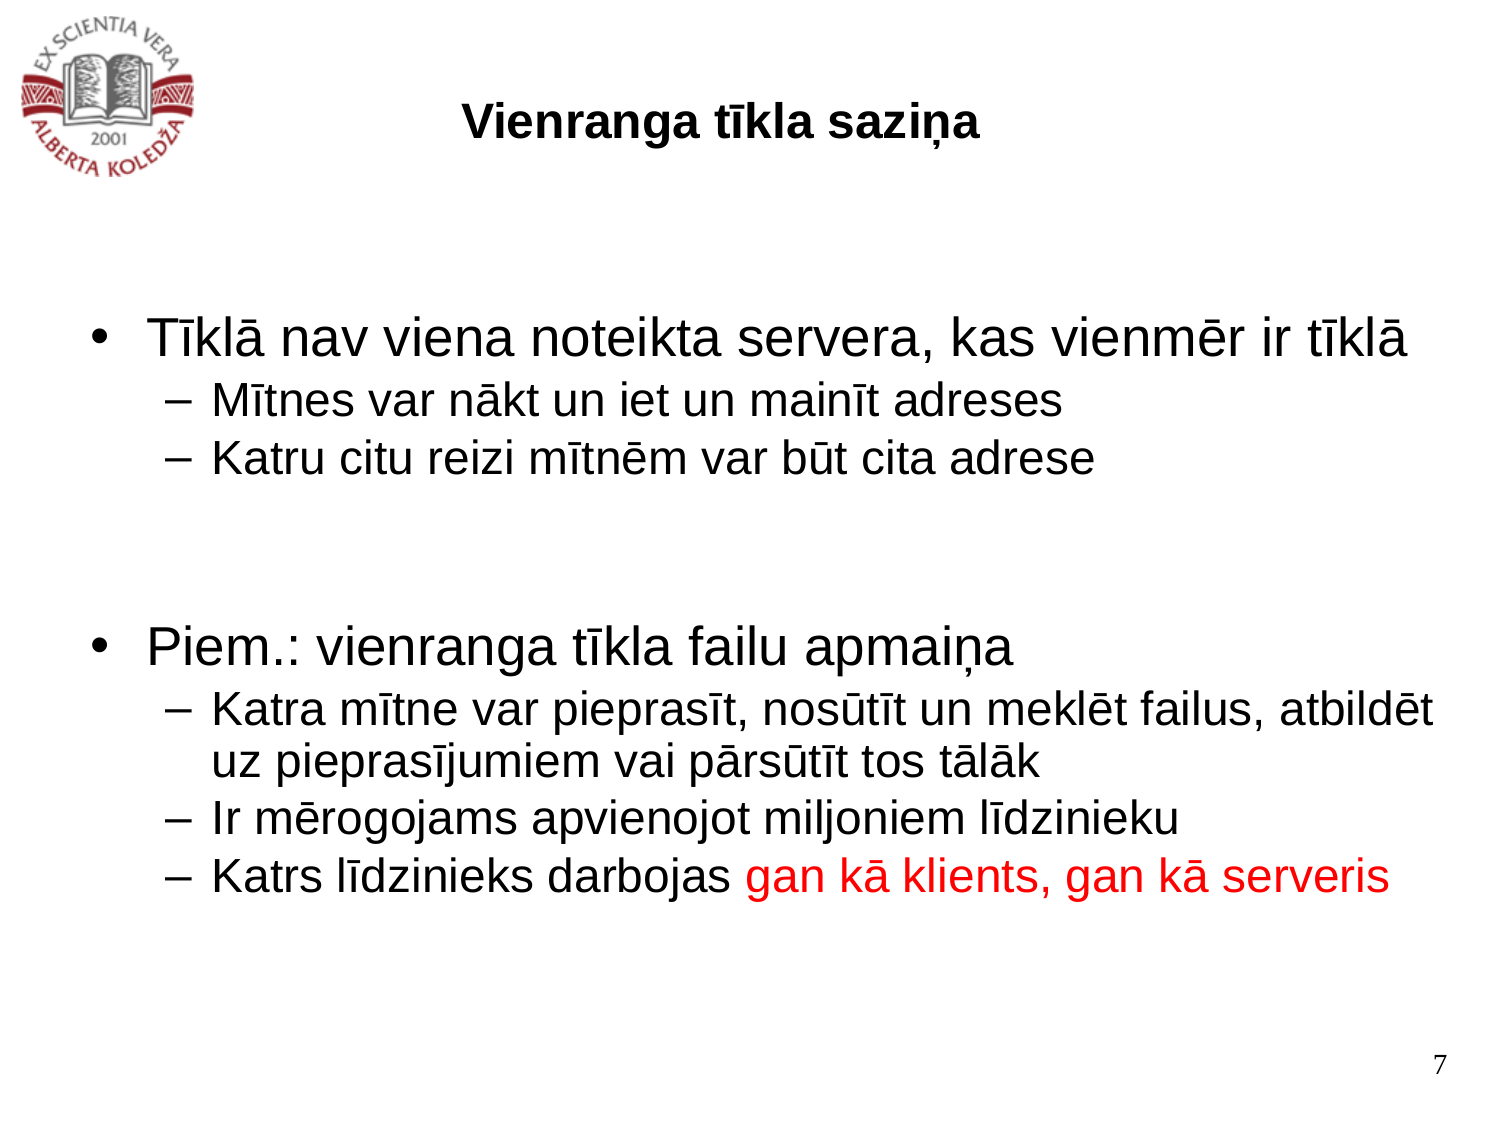

# Vienranga tīkla saziņa
Tīklā nav viena noteikta servera, kas vienmēr ir tīklā
Mītnes var nākt un iet un mainīt adreses
Katru citu reizi mītnēm var būt cita adrese
Piem.: vienranga tīkla failu apmaiņa
Katra mītne var pieprasīt, nosūtīt un meklēt failus, atbildēt uz pieprasījumiem vai pārsūtīt tos tālāk
Ir mērogojams apvienojot miljoniem līdzinieku
Katrs līdzinieks darbojas gan kā klients, gan kā serveris
6